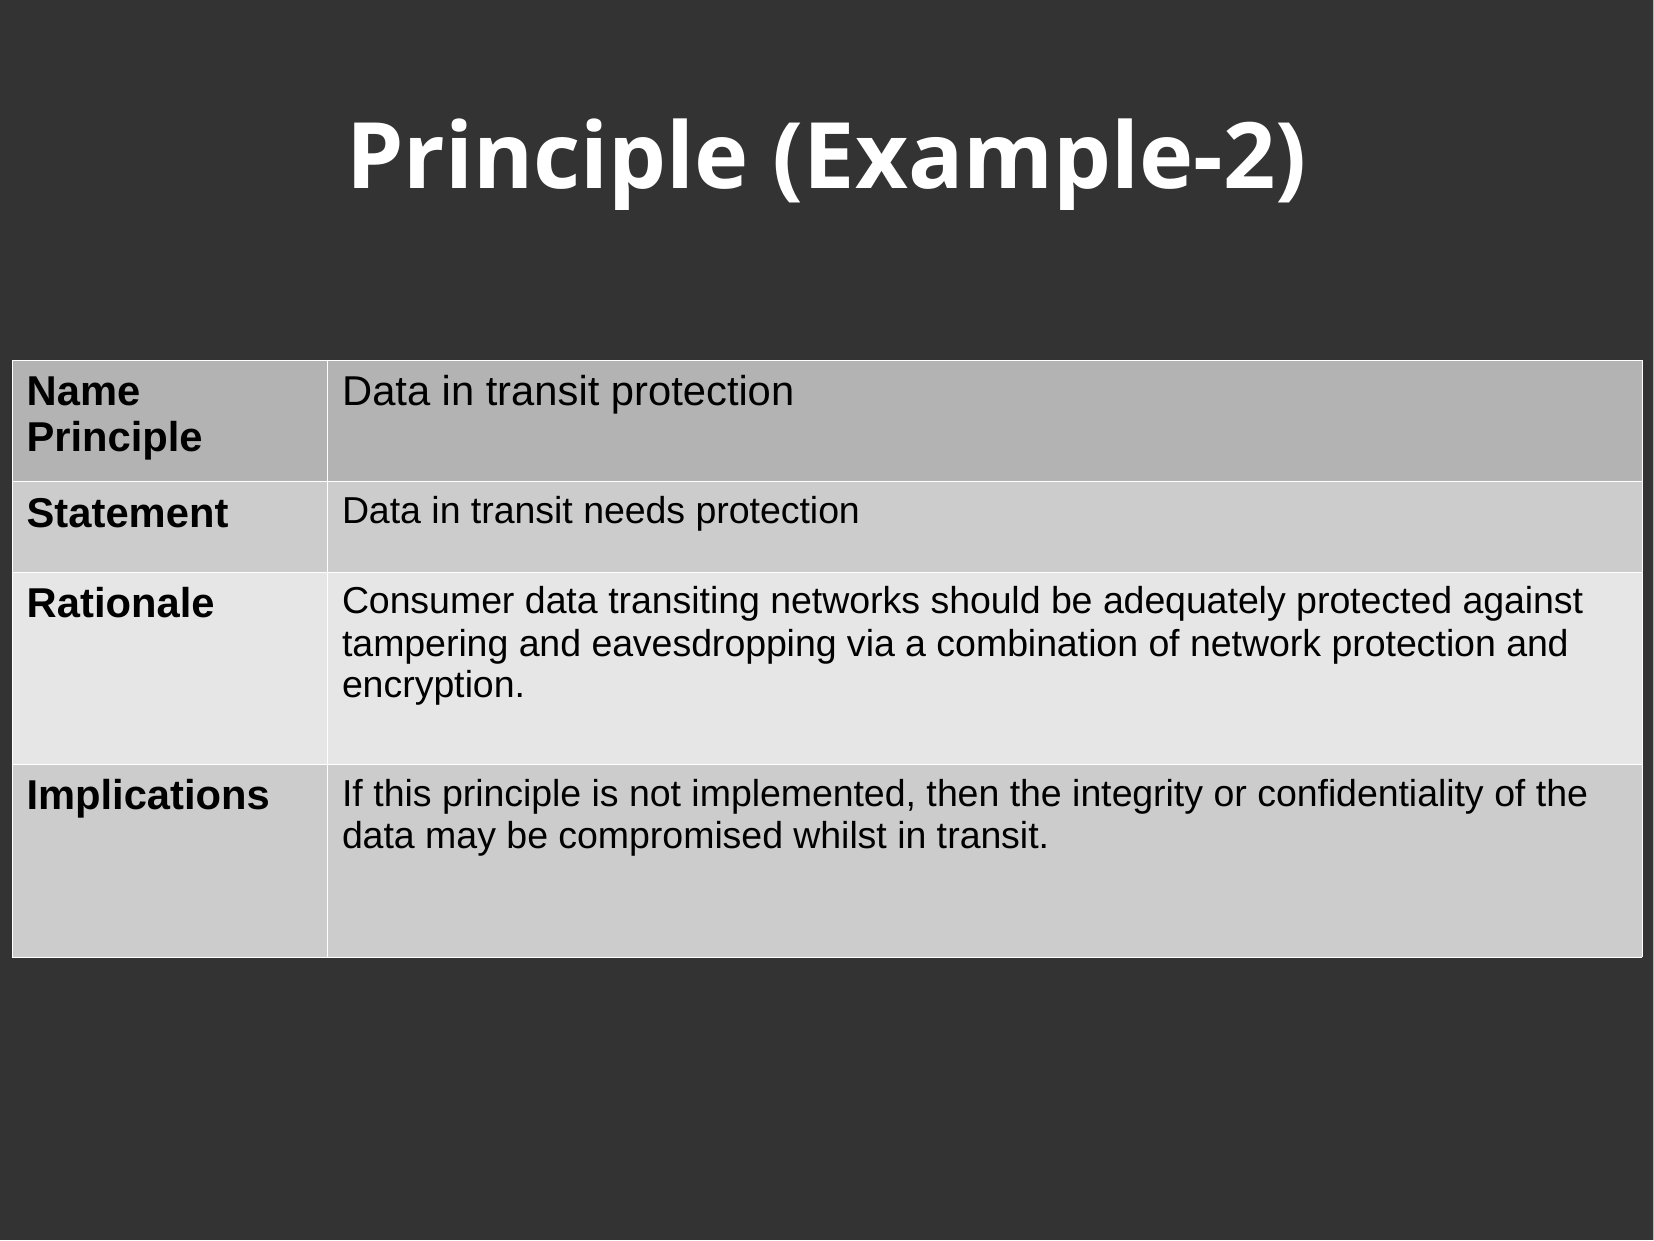

# Principle (Example-2)
| Name Principle | Data in transit protection |
| --- | --- |
| Statement | Data in transit needs protection |
| Rationale | Consumer data transiting networks should be adequately protected against tampering and eavesdropping via a combination of network protection and encryption. |
| Implications | If this principle is not implemented, then the integrity or confidentiality of the data may be compromised whilst in transit. |